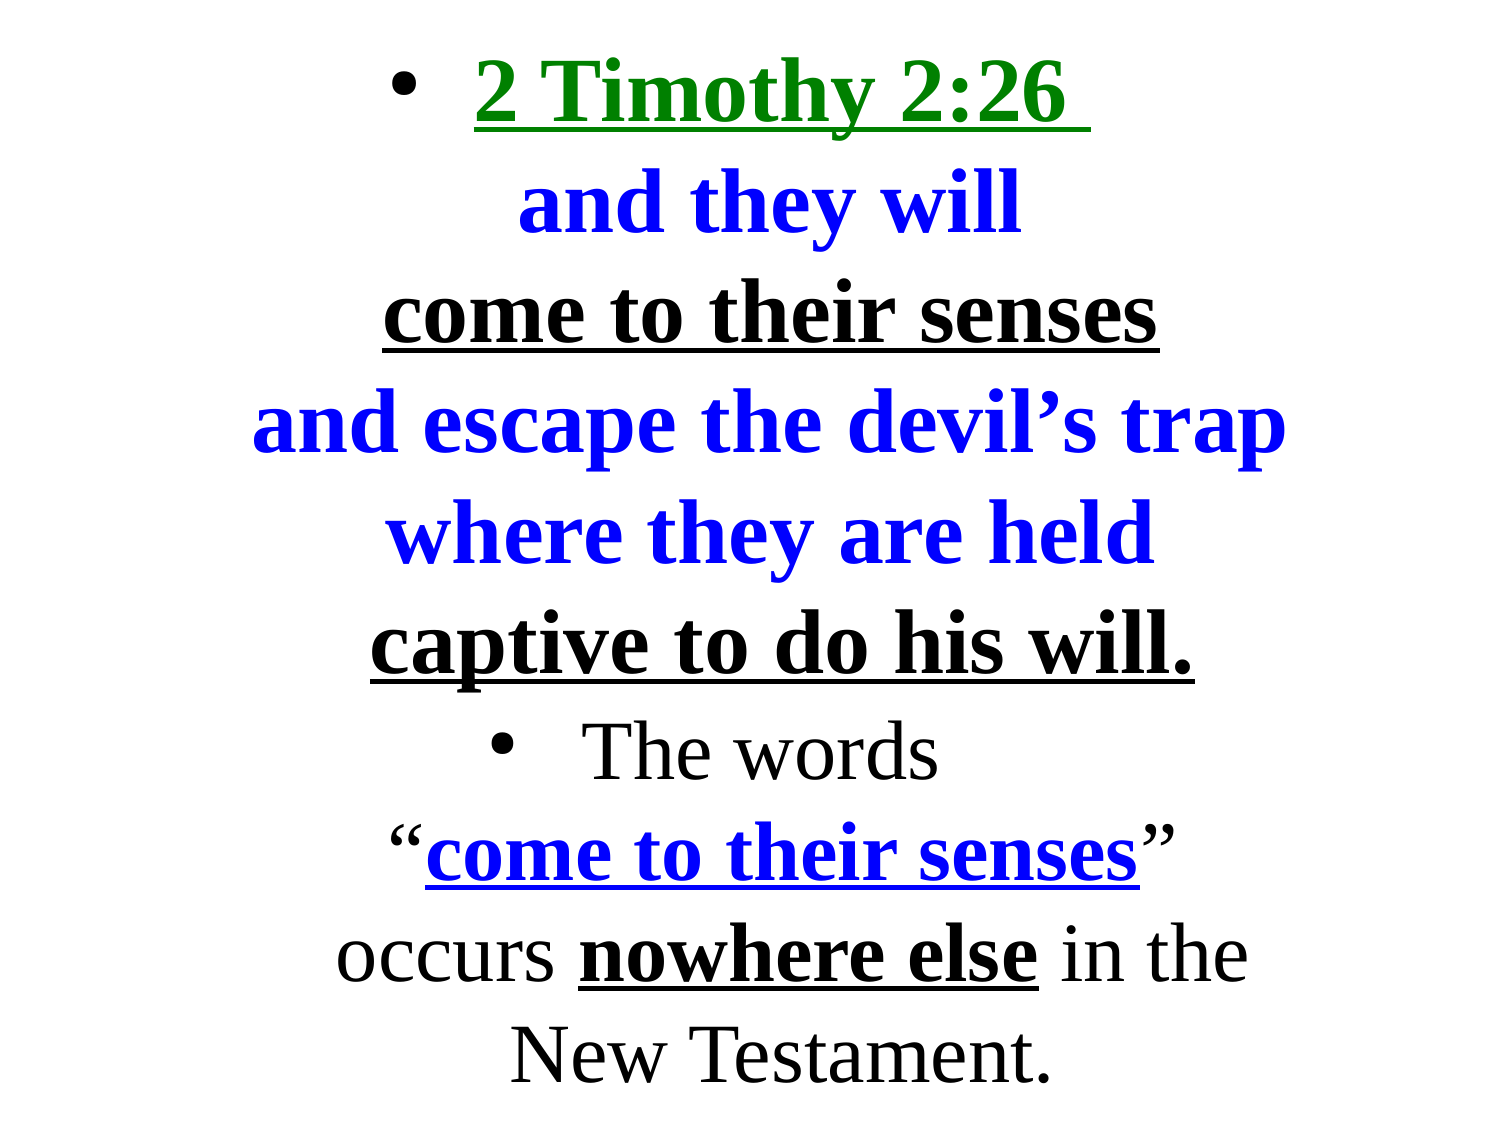

# 2 Timothy 2:26 and they will come to their senses and escape the devil’s trap where they are held captive to do his will.
The words
“come to their senses”
 occurs nowhere else in the
New Testament.